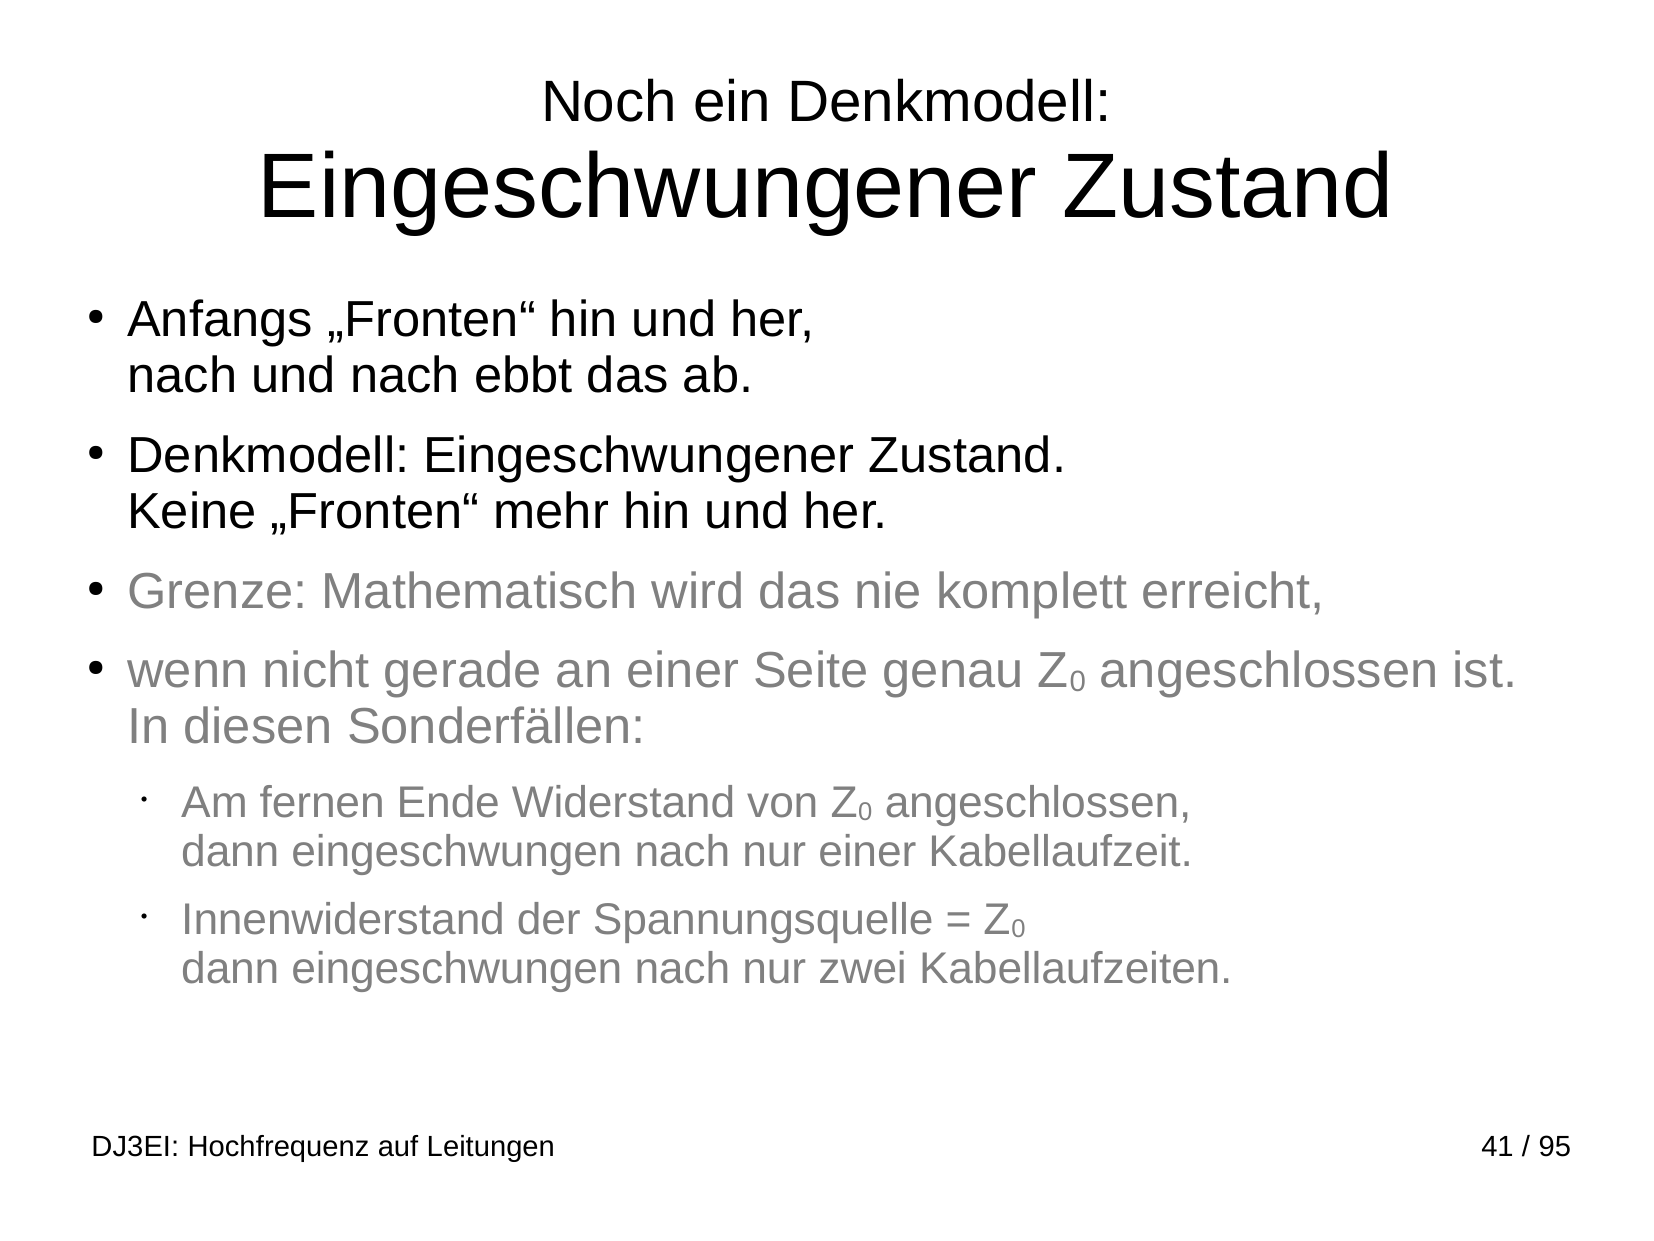

# Noch ein Denkmodell: Eingeschwungener Zustand
Anfangs „Fronten“ hin und her,
nach und nach ebbt das ab.
Denkmodell: Eingeschwungener Zustand.
Keine „Fronten“ mehr hin und her.
Grenze: Mathematisch wird das nie komplett erreicht,
wenn nicht gerade an einer Seite genau Z0 angeschlossen ist.
In diesen Sonderfällen:
Am fernen Ende Widerstand von Z0 angeschlossen,
dann eingeschwungen nach nur einer Kabellaufzeit.
Innenwiderstand der Spannungsquelle = Z0
dann eingeschwungen nach nur zwei Kabellaufzeiten.